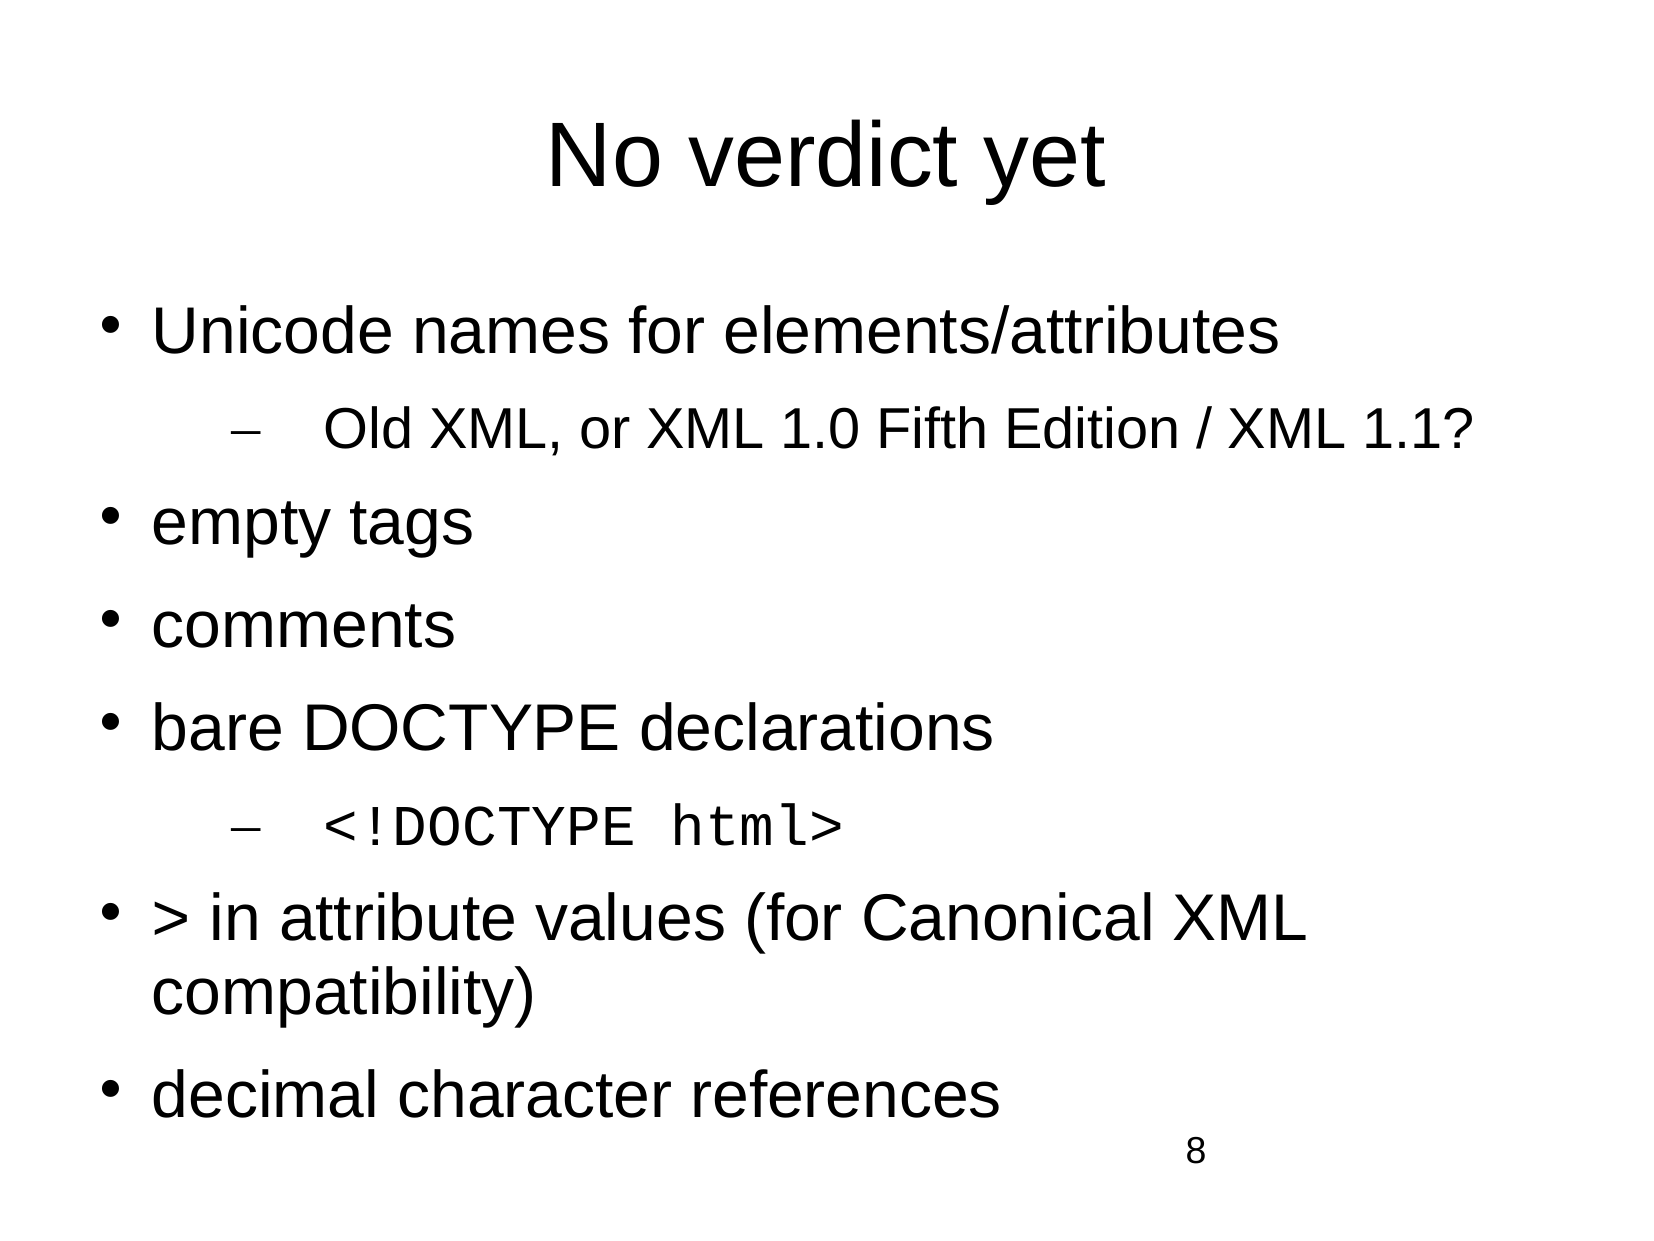

# No verdict yet
Unicode names for elements/attributes
Old XML, or XML 1.0 Fifth Edition / XML 1.1?
empty tags
comments
bare DOCTYPE declarations
<!DOCTYPE html>
> in attribute values (for Canonical XML compatibility)
decimal character references
8